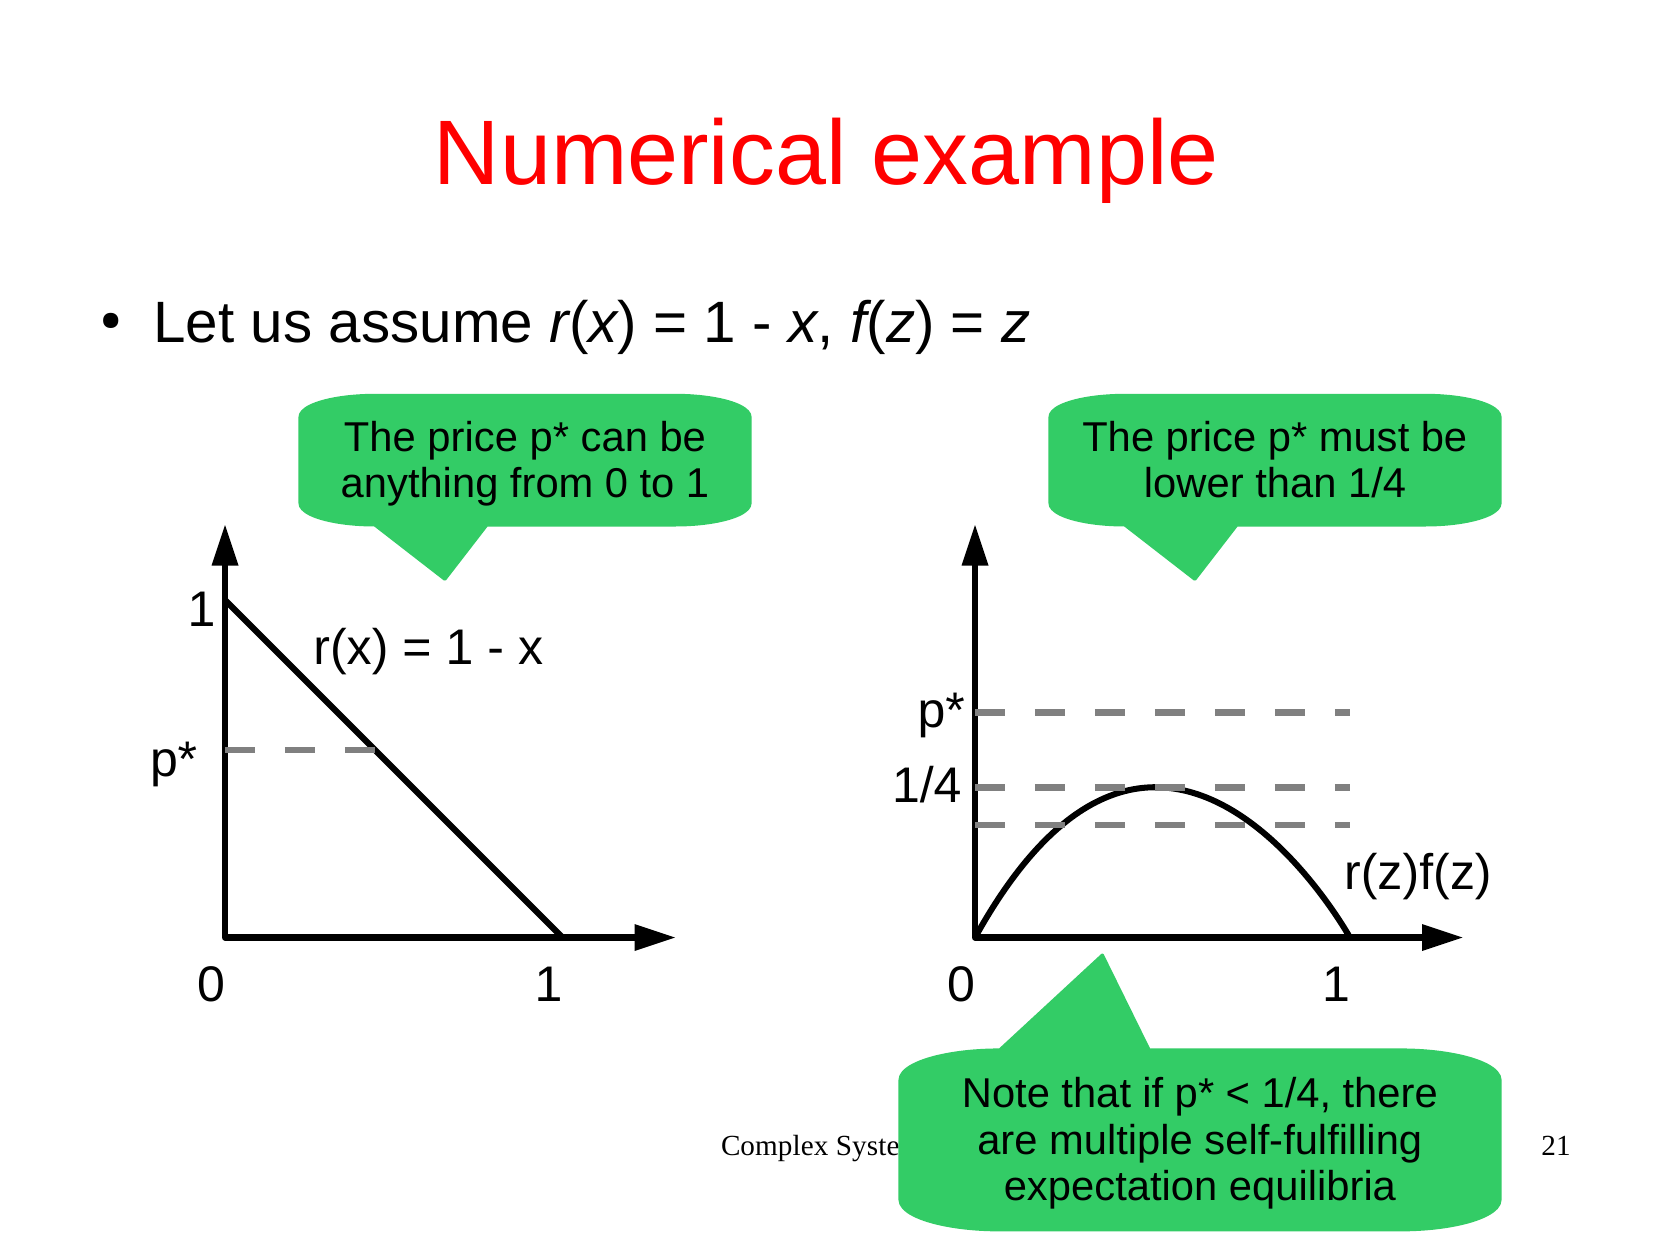

# Numerical example
Let us assume r(x) = 1 - x, f(z) = z
The price p* can be anything from 0 to 1
The price p* must be lower than 1/4
1
r(x) = 1 - x
p*
p*
1/4
r(z)f(z)
0
1
0
1
Note that if p* < 1/4, there are multiple self-fulfilling expectation equilibria
Complex Systems
21